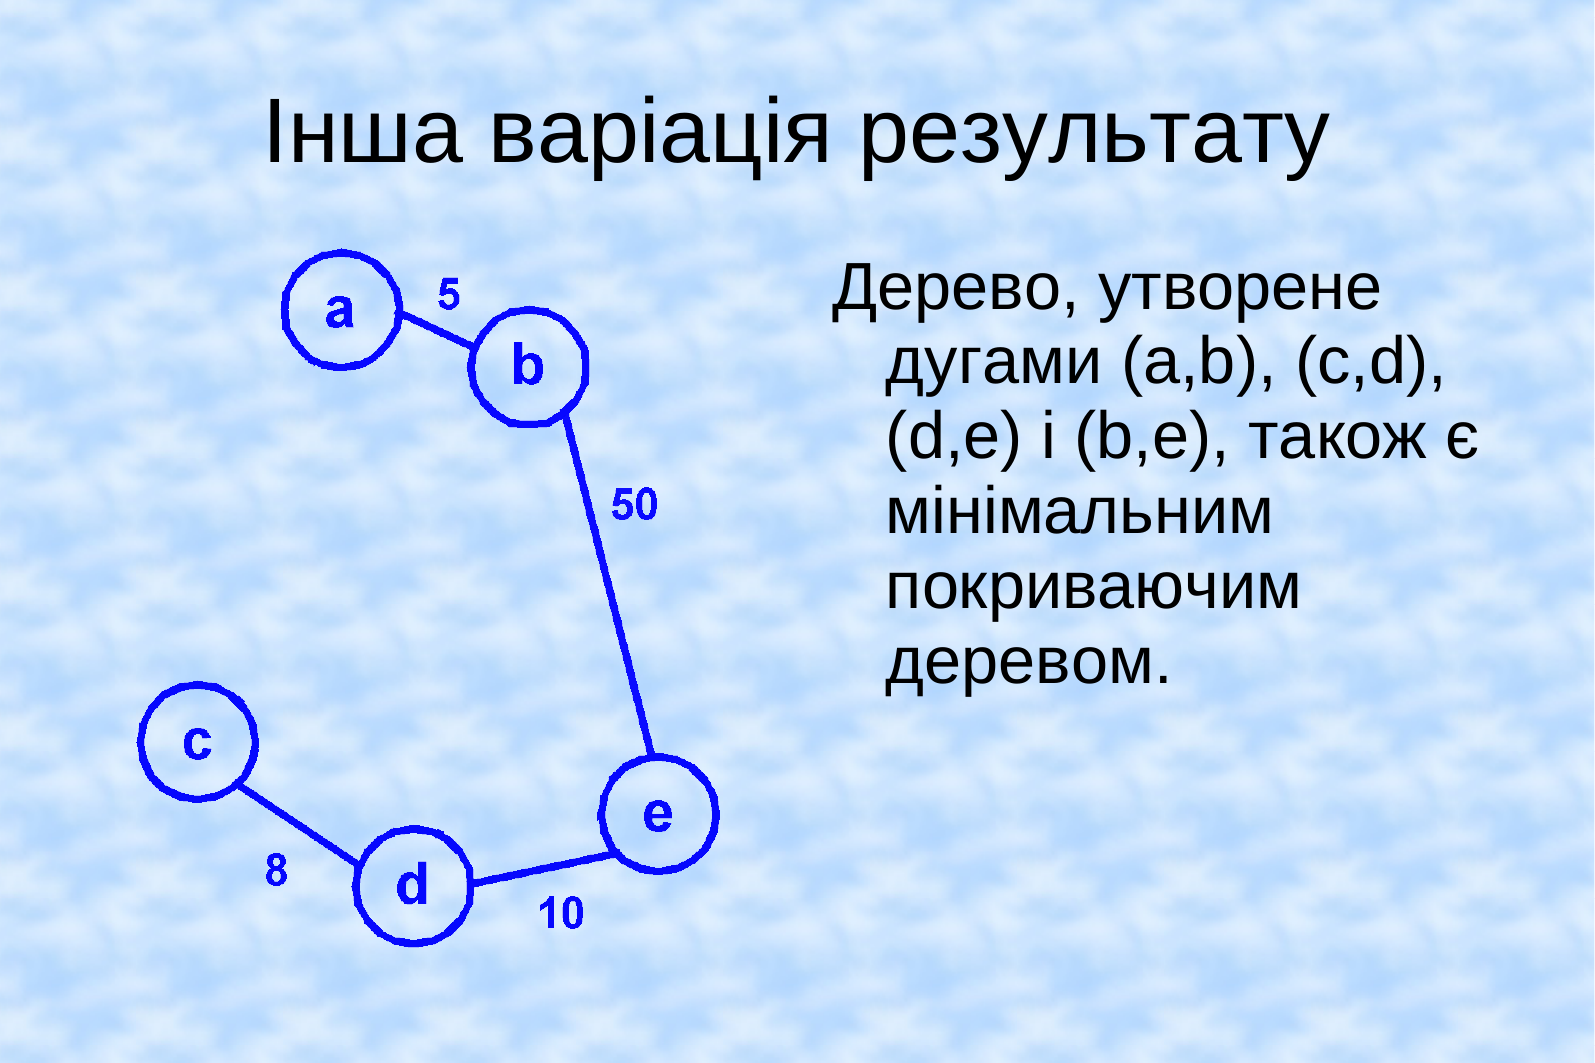

# Інша варіація результату
Дерево, утворене дугами (а,b), (с,d), (d,e) і (b,е), також є мінімальним покриваючим деревом.